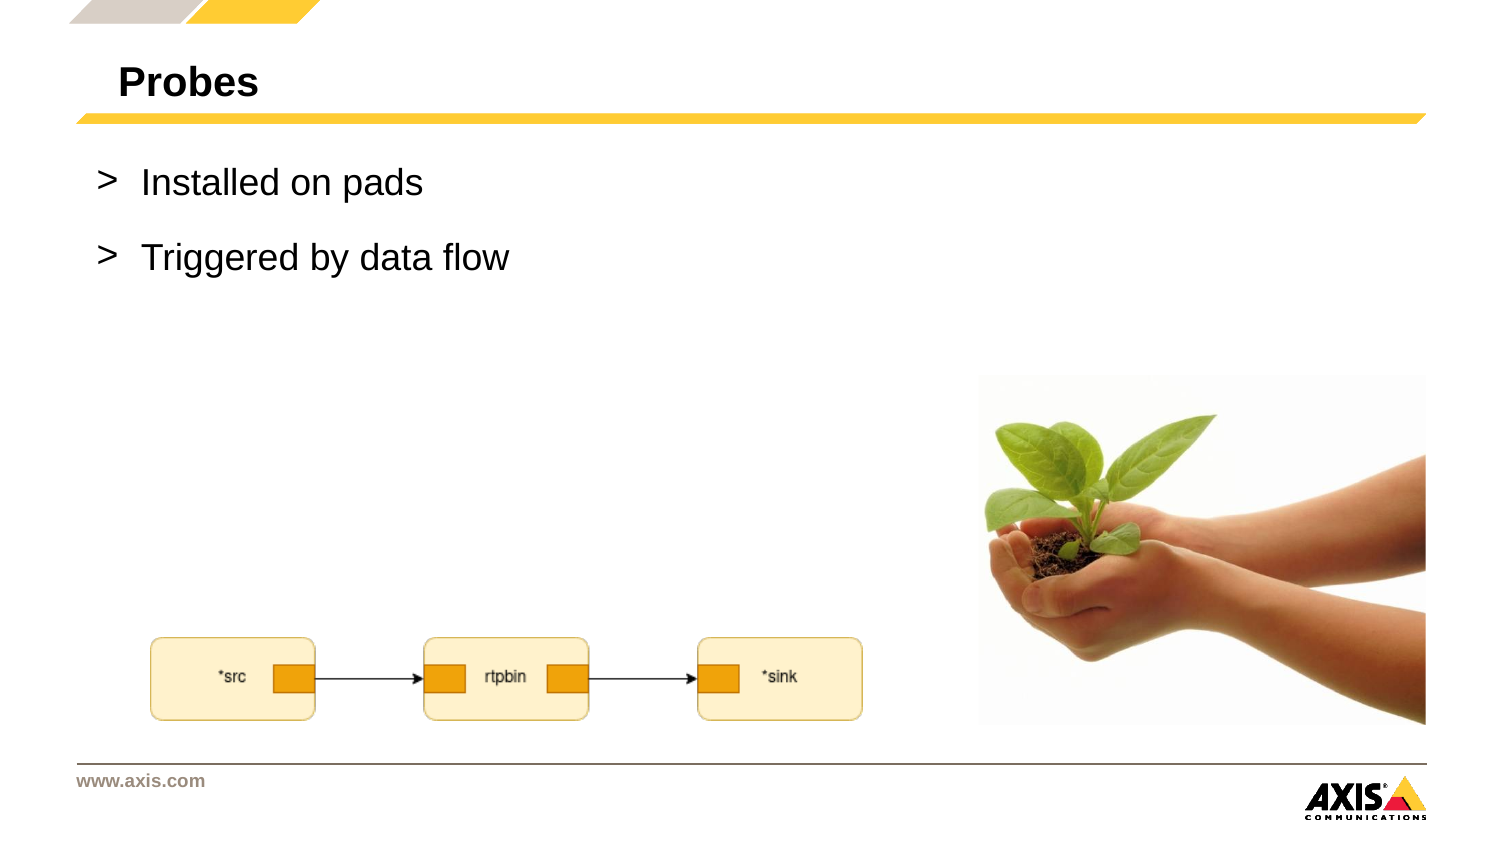

# Probes
Installed on pads
Triggered by data flow